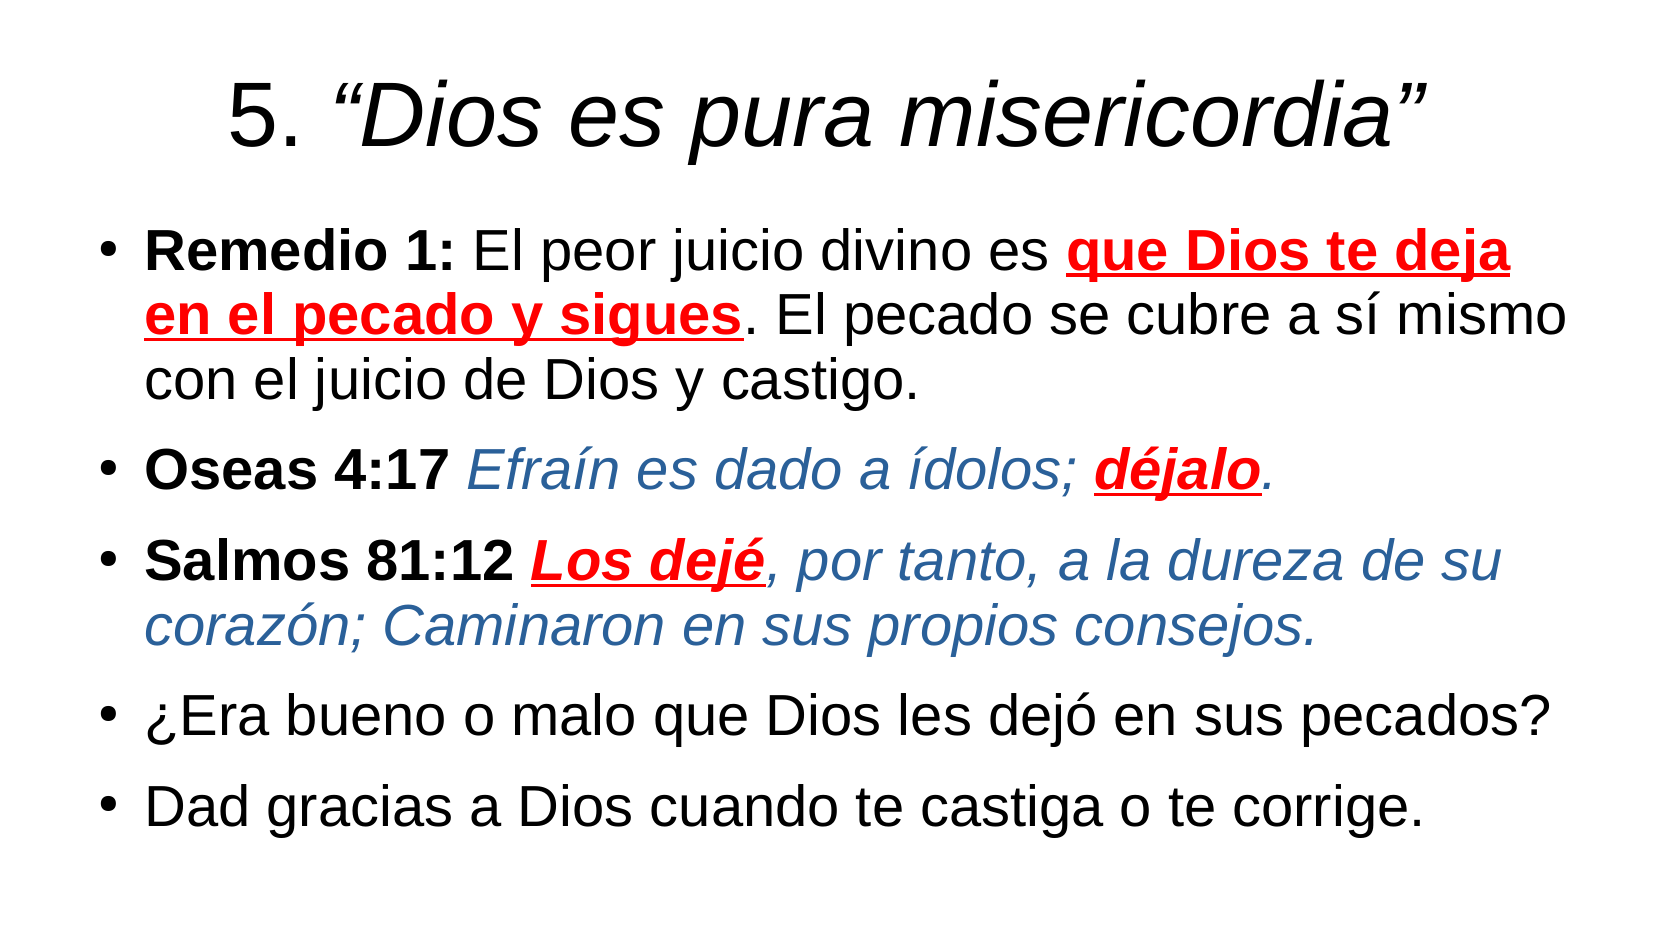

# 5. “Dios es pura misericordia”
Remedio 1: El peor juicio divino es que Dios te deja en el pecado y sigues. El pecado se cubre a sí mismo con el juicio de Dios y castigo.
Oseas 4:17 Efraín es dado a ídolos; déjalo.
Salmos 81:12 ​Los dejé, por tanto, a la dureza de su corazón; Caminaron en sus propios consejos.
¿Era bueno o malo que Dios les dejó en sus pecados?
Dad gracias a Dios cuando te castiga o te corrige.